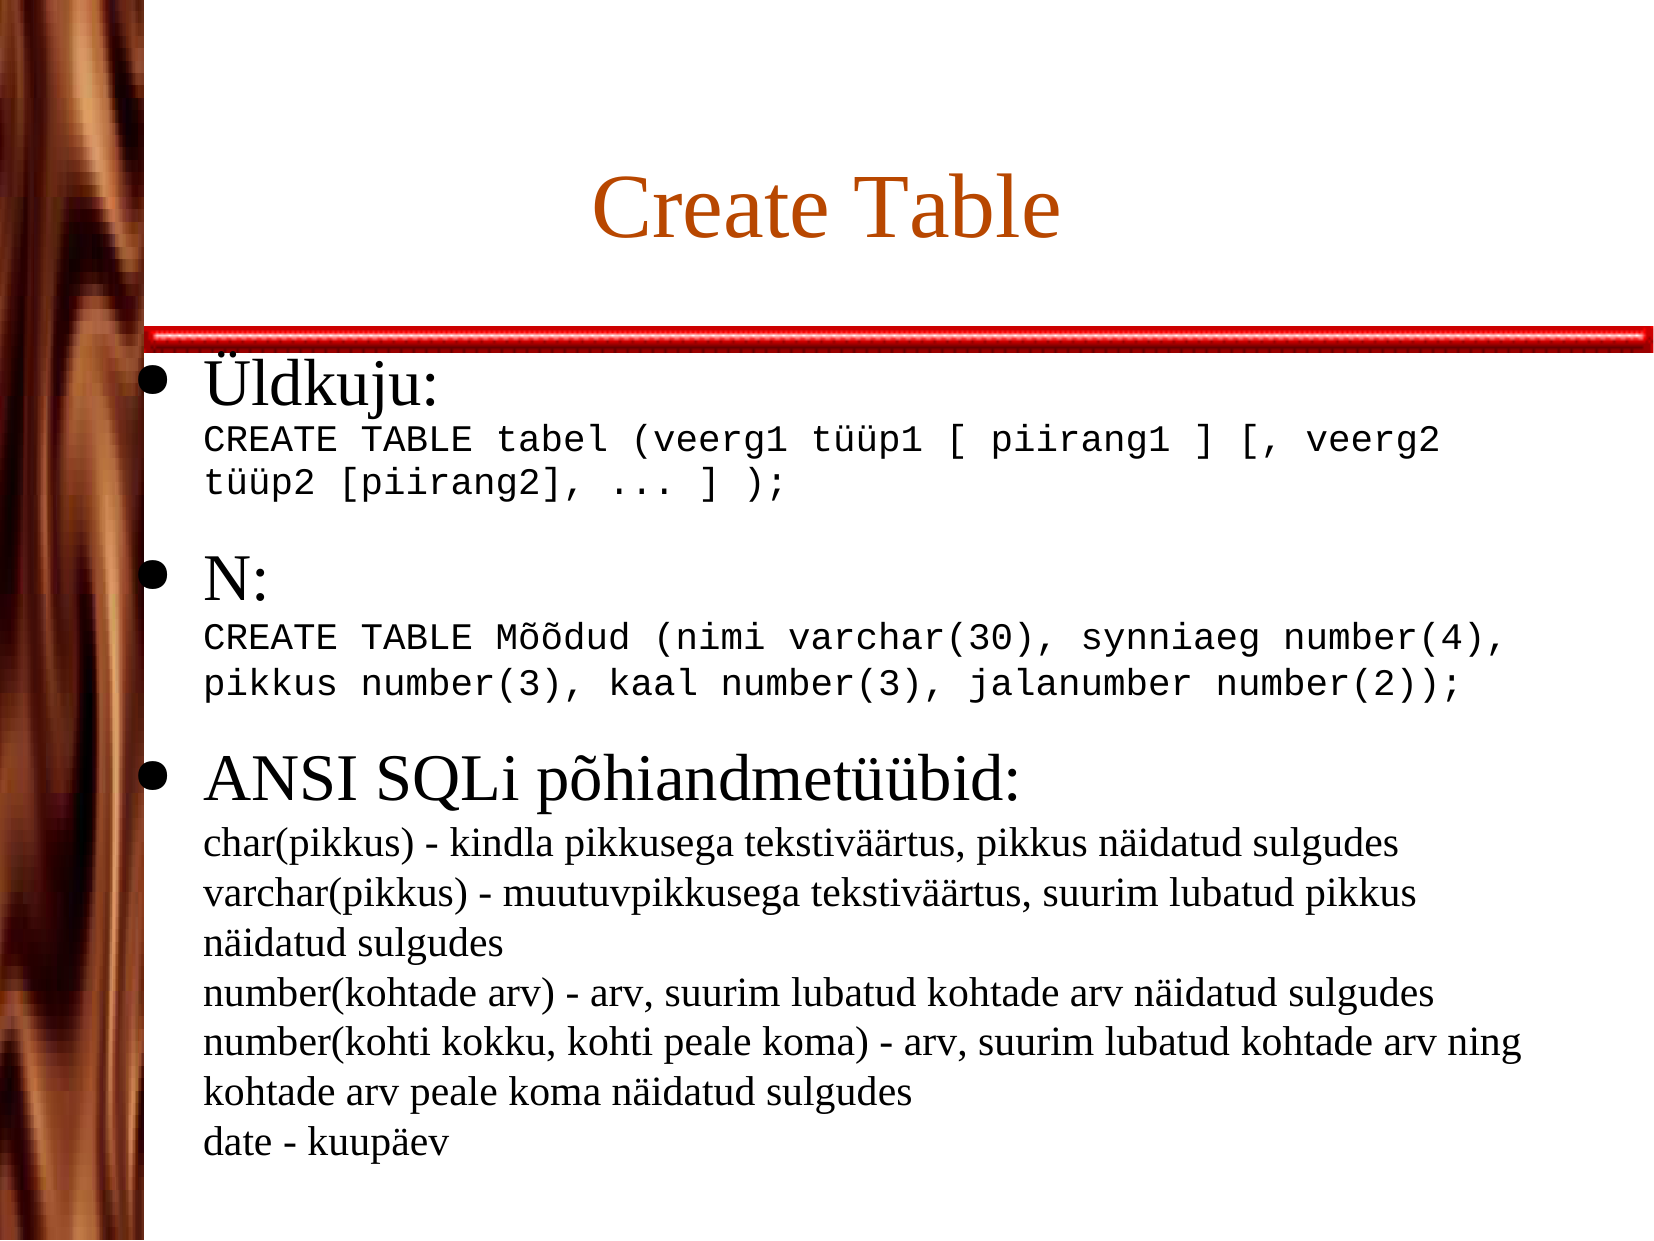

# Create Table
Üldkuju:
CREATE TABLE tabel (veerg1 tüüp1 [ piirang1 ] [, veerg2 tüüp2 [piirang2], ... ] );
N:
CREATE TABLE Mõõdud (nimi varchar(30), synniaeg number(4), pikkus number(3), kaal number(3), jalanumber number(2));
ANSI SQLi põhiandmetüübid:
char(pikkus) - kindla pikkusega tekstiväärtus, pikkus näidatud sulgudes
varchar(pikkus) - muutuvpikkusega tekstiväärtus, suurim lubatud pikkus näidatud sulgudes
number(kohtade arv) - arv, suurim lubatud kohtade arv näidatud sulgudes
number(kohti kokku, kohti peale koma) - arv, suurim lubatud kohtade arv ning kohtade arv peale koma näidatud sulgudes
date - kuupäev